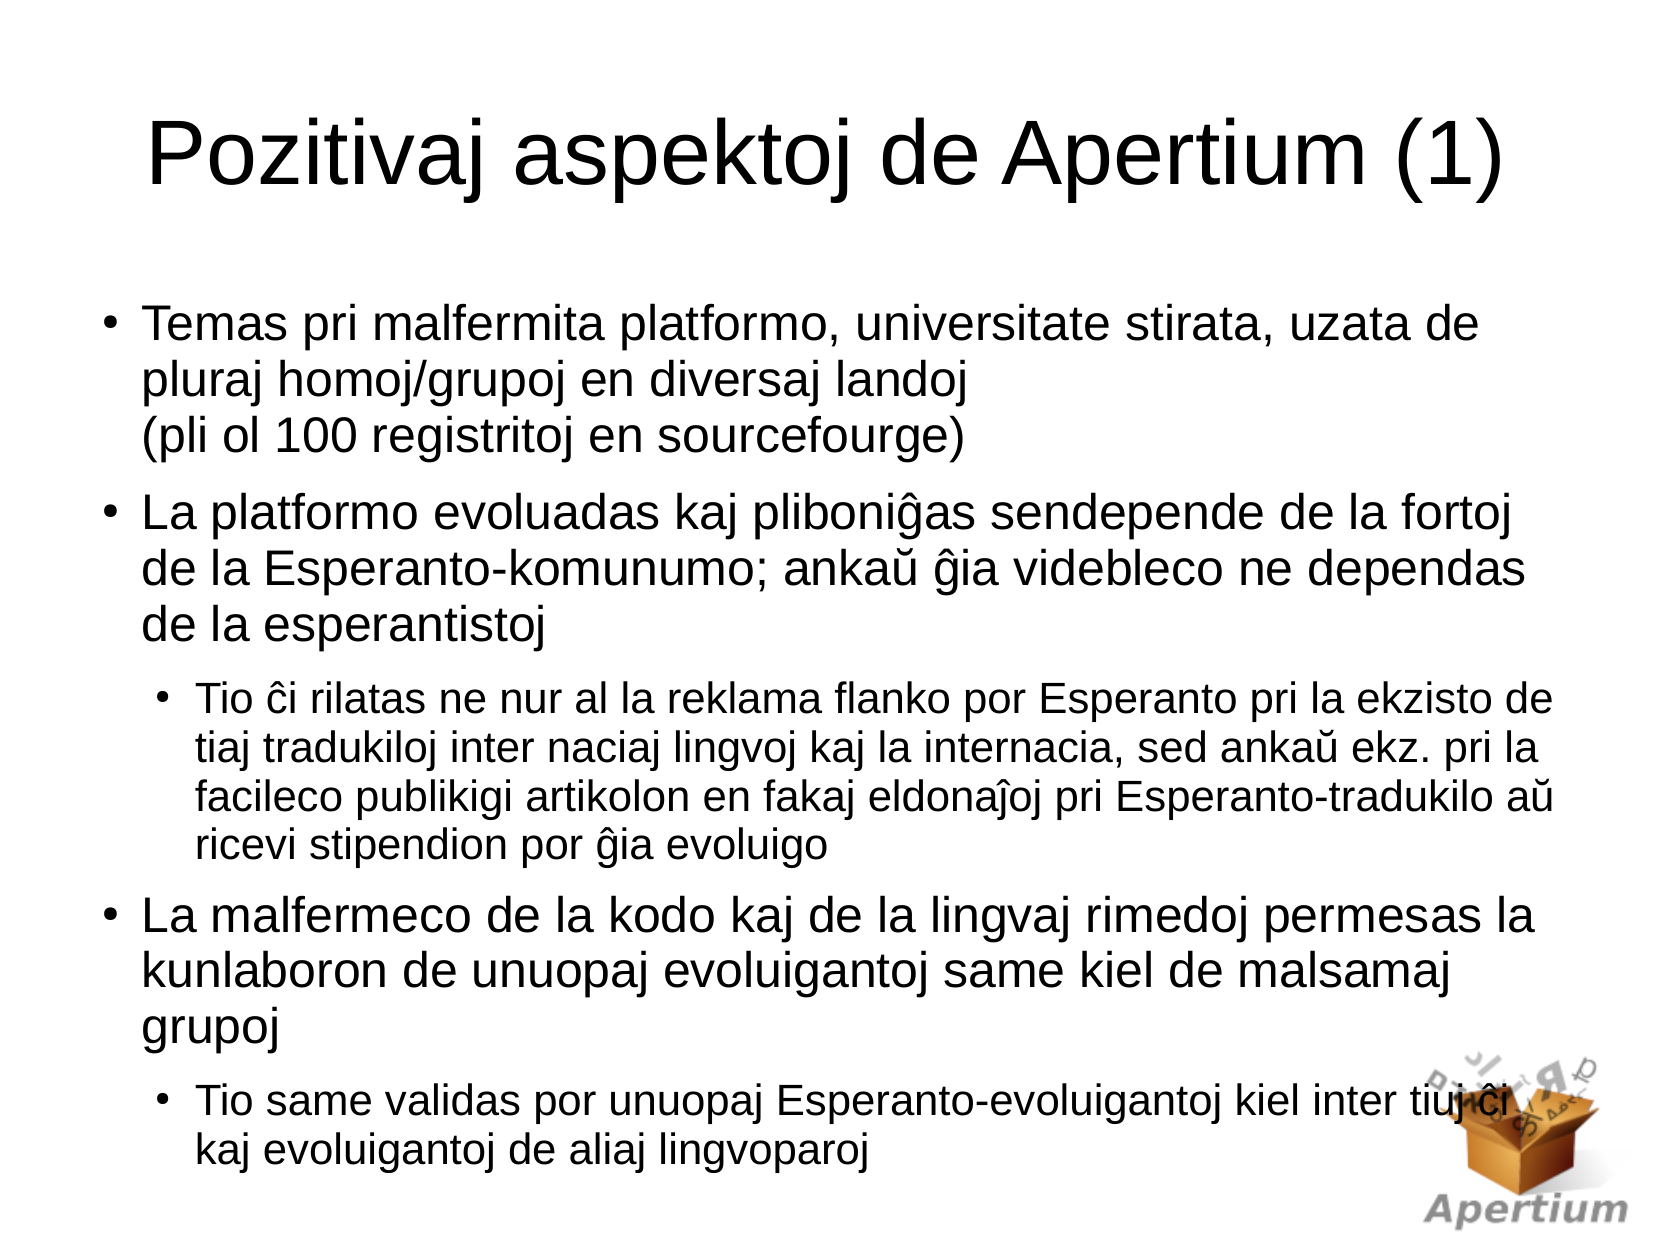

# Pozitivaj aspektoj de Apertium (1)
Temas pri malfermita platformo, universitate stirata, uzata de pluraj homoj/grupoj en diversaj landoj
(pli ol 100 registritoj en sourcefourge)
La platformo evoluadas kaj pliboniĝas sendepende de la fortoj de la Esperanto-komunumo; ankaŭ ĝia videbleco ne dependas de la esperantistoj
Tio ĉi rilatas ne nur al la reklama flanko por Esperanto pri la ekzisto de tiaj tradukiloj inter naciaj lingvoj kaj la internacia, sed ankaŭ ekz. pri la facileco publikigi artikolon en fakaj eldonaĵoj pri Esperanto-tradukilo aŭ ricevi stipendion por ĝia evoluigo
La malfermeco de la kodo kaj de la lingvaj rimedoj permesas la kunlaboron de unuopaj evoluigantoj same kiel de malsamaj grupoj
Tio same validas por unuopaj Esperanto-evoluigantoj kiel inter tiuj ĉi kaj evoluigantoj de aliaj lingvoparoj